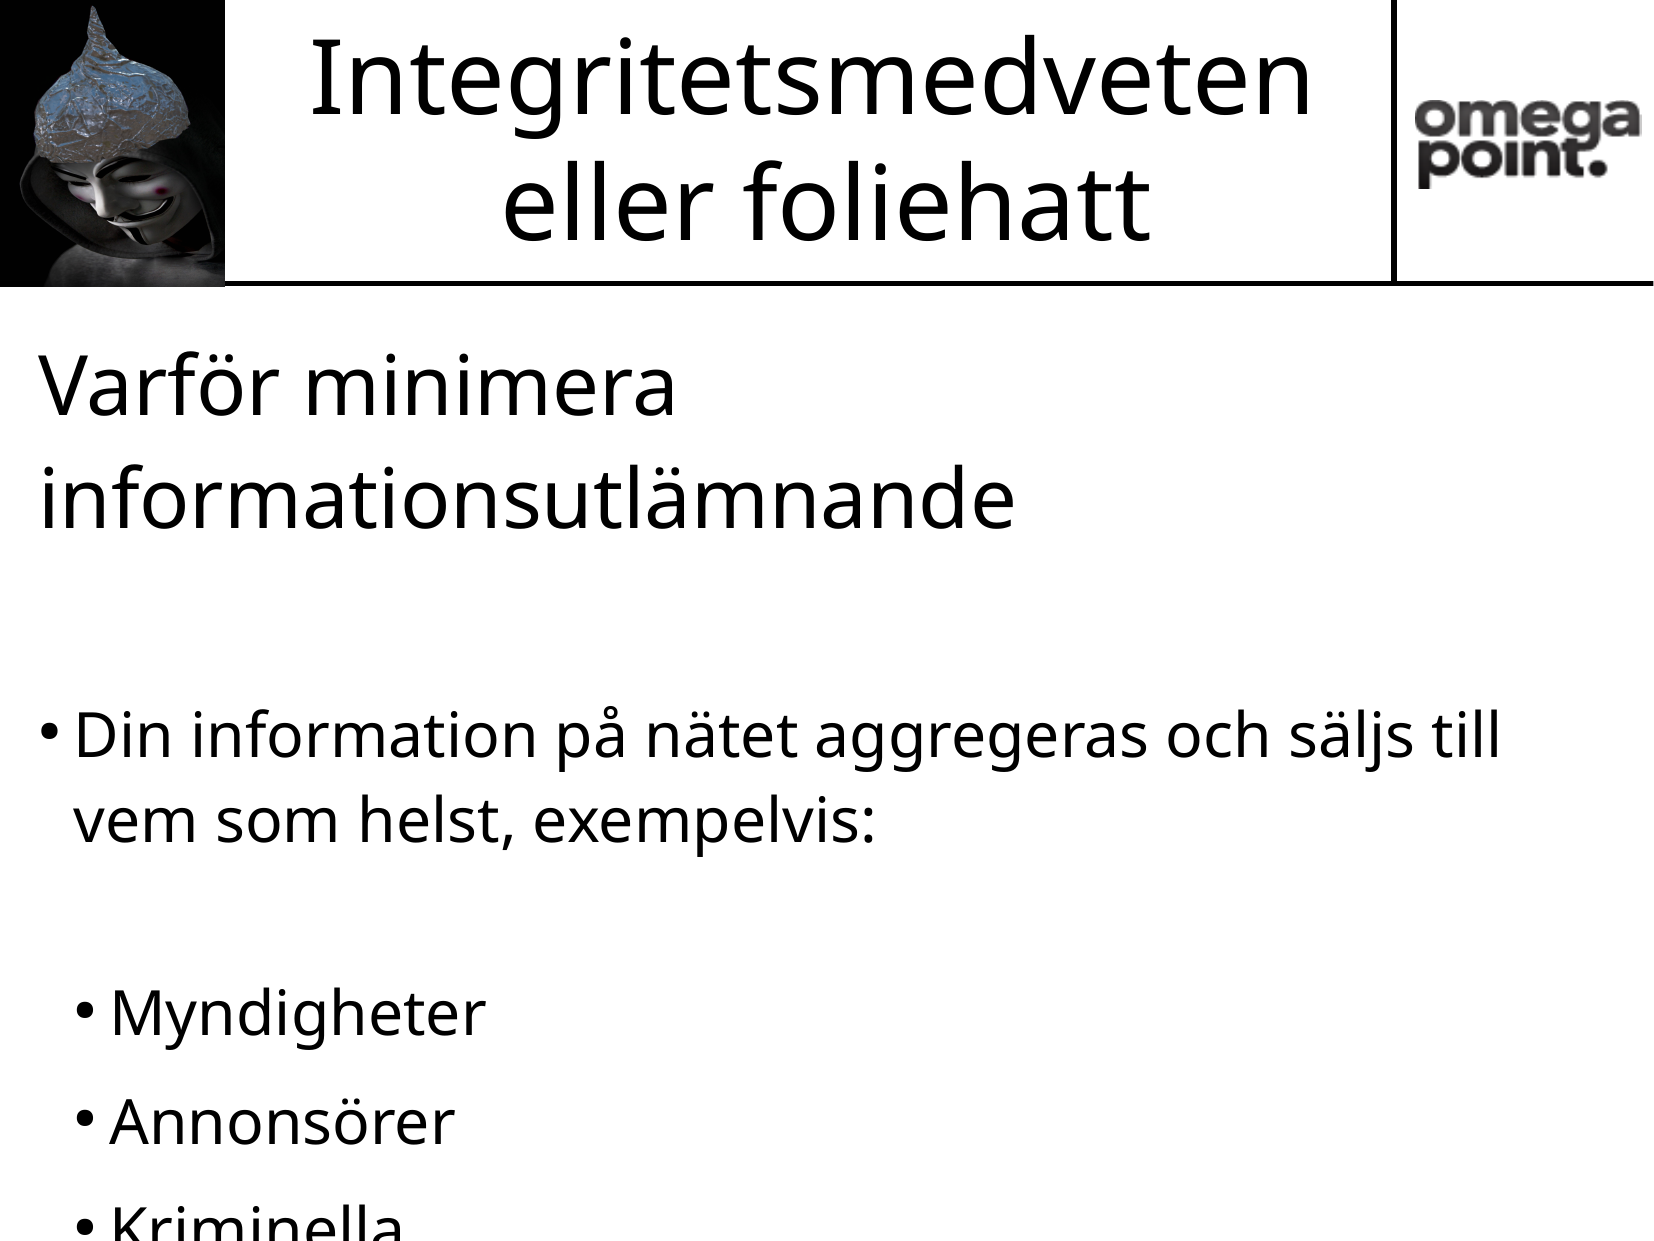

Integritetsmedveten
eller foliehatt
Varför minimera informationsutlämnande
Din information på nätet aggregeras och säljs till vem som helst, exempelvis:
Myndigheter
Annonsörer
Kriminella